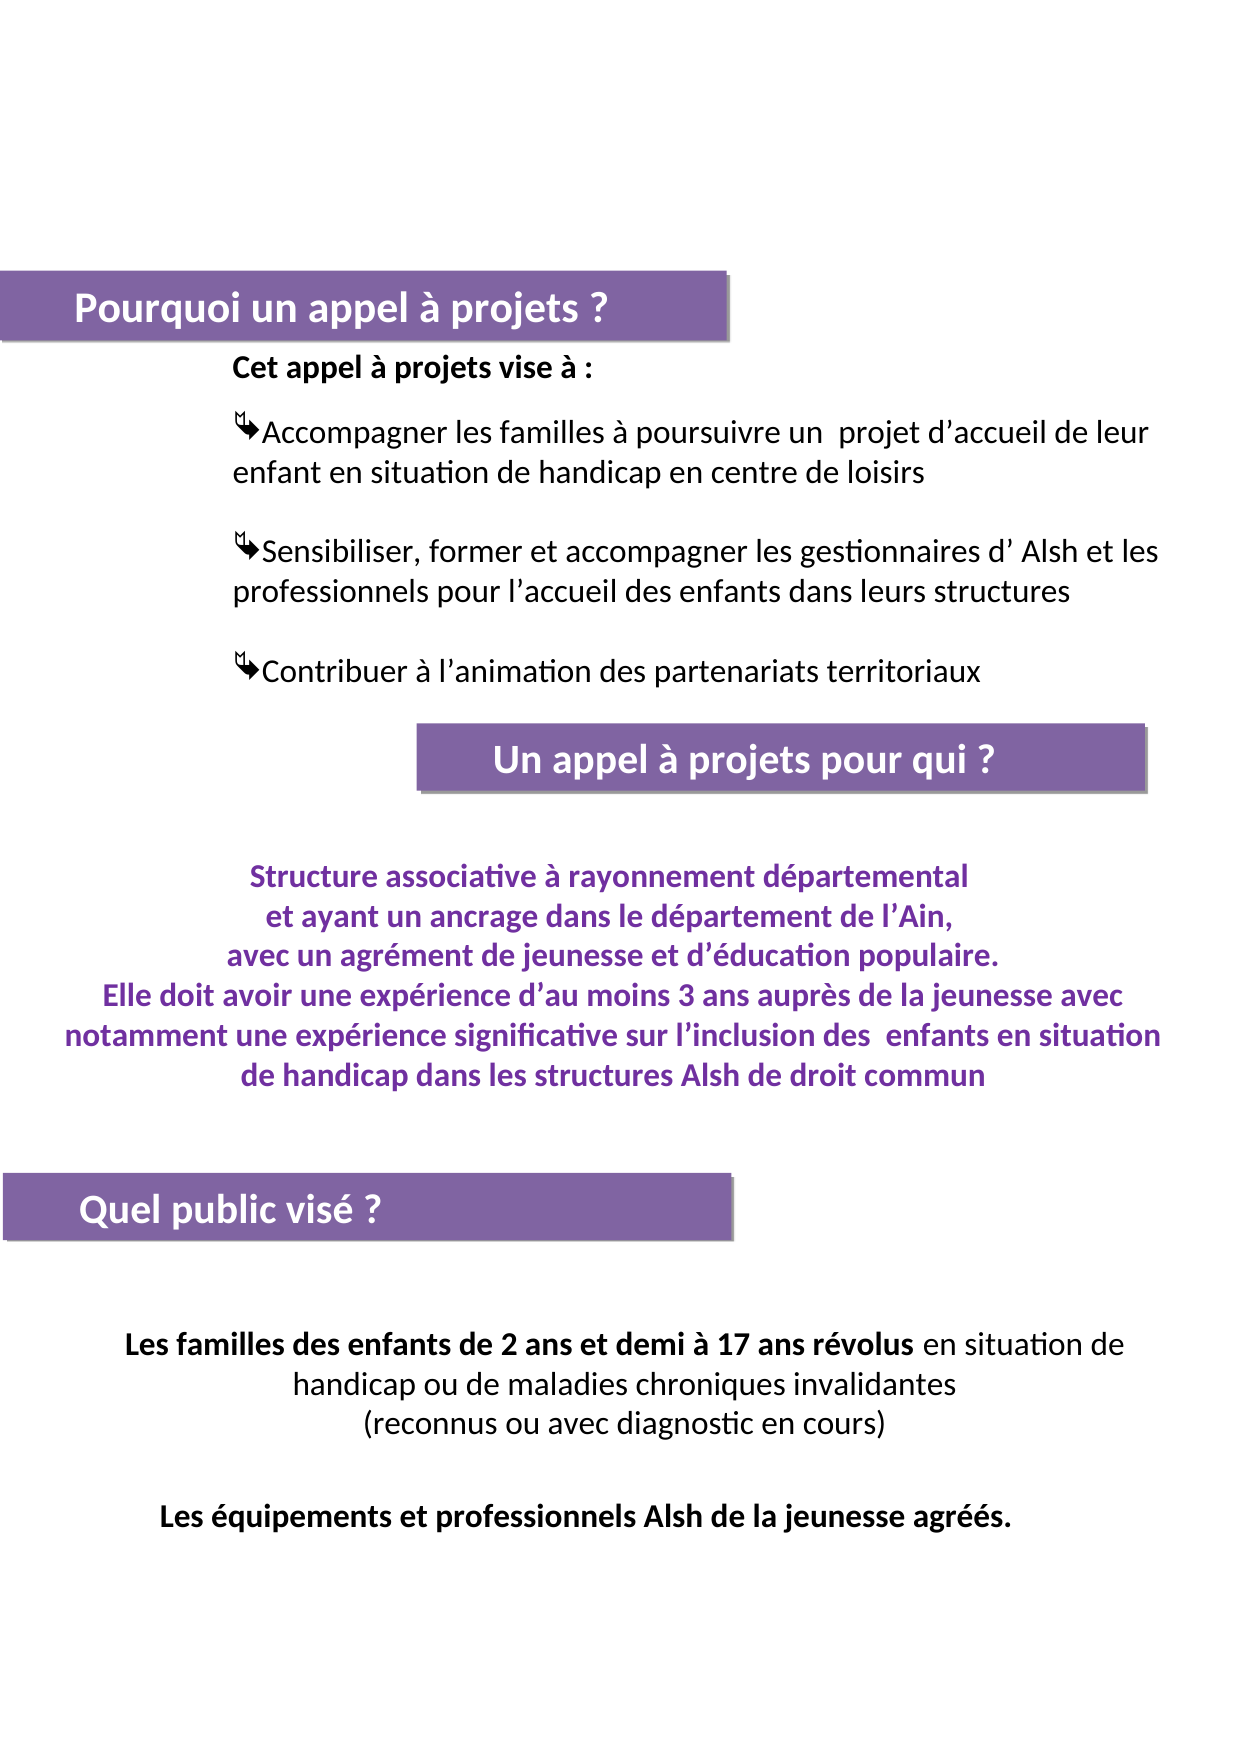

APPEL à PROJETS 2020
Pourquoi un appel à projets ?
Cet appel à projets vise à :
Accompagner les familles à poursuivre un projet d’accueil de leur enfant en situation de handicap en centre de loisirs
Sensibiliser, former et accompagner les gestionnaires d’ Alsh et les professionnels pour l’accueil des enfants dans leurs structures
Contribuer à l’animation des partenariats territoriaux
Un appel à projets pour qui ?
Structure associative à rayonnement départemental
et ayant un ancrage dans le département de l’Ain,
avec un agrément de jeunesse et d’éducation populaire.
Elle doit avoir une expérience d’au moins 3 ans auprès de la jeunesse avec notamment une expérience significative sur l’inclusion des enfants en situation de handicap dans les structures Alsh de droit commun
Quel public visé ?
Les familles des enfants de 2 ans et demi à 17 ans révolus en situation de handicap ou de maladies chroniques invalidantes
(reconnus ou avec diagnostic en cours)
Les équipements et professionnels Alsh de la jeunesse agréés.